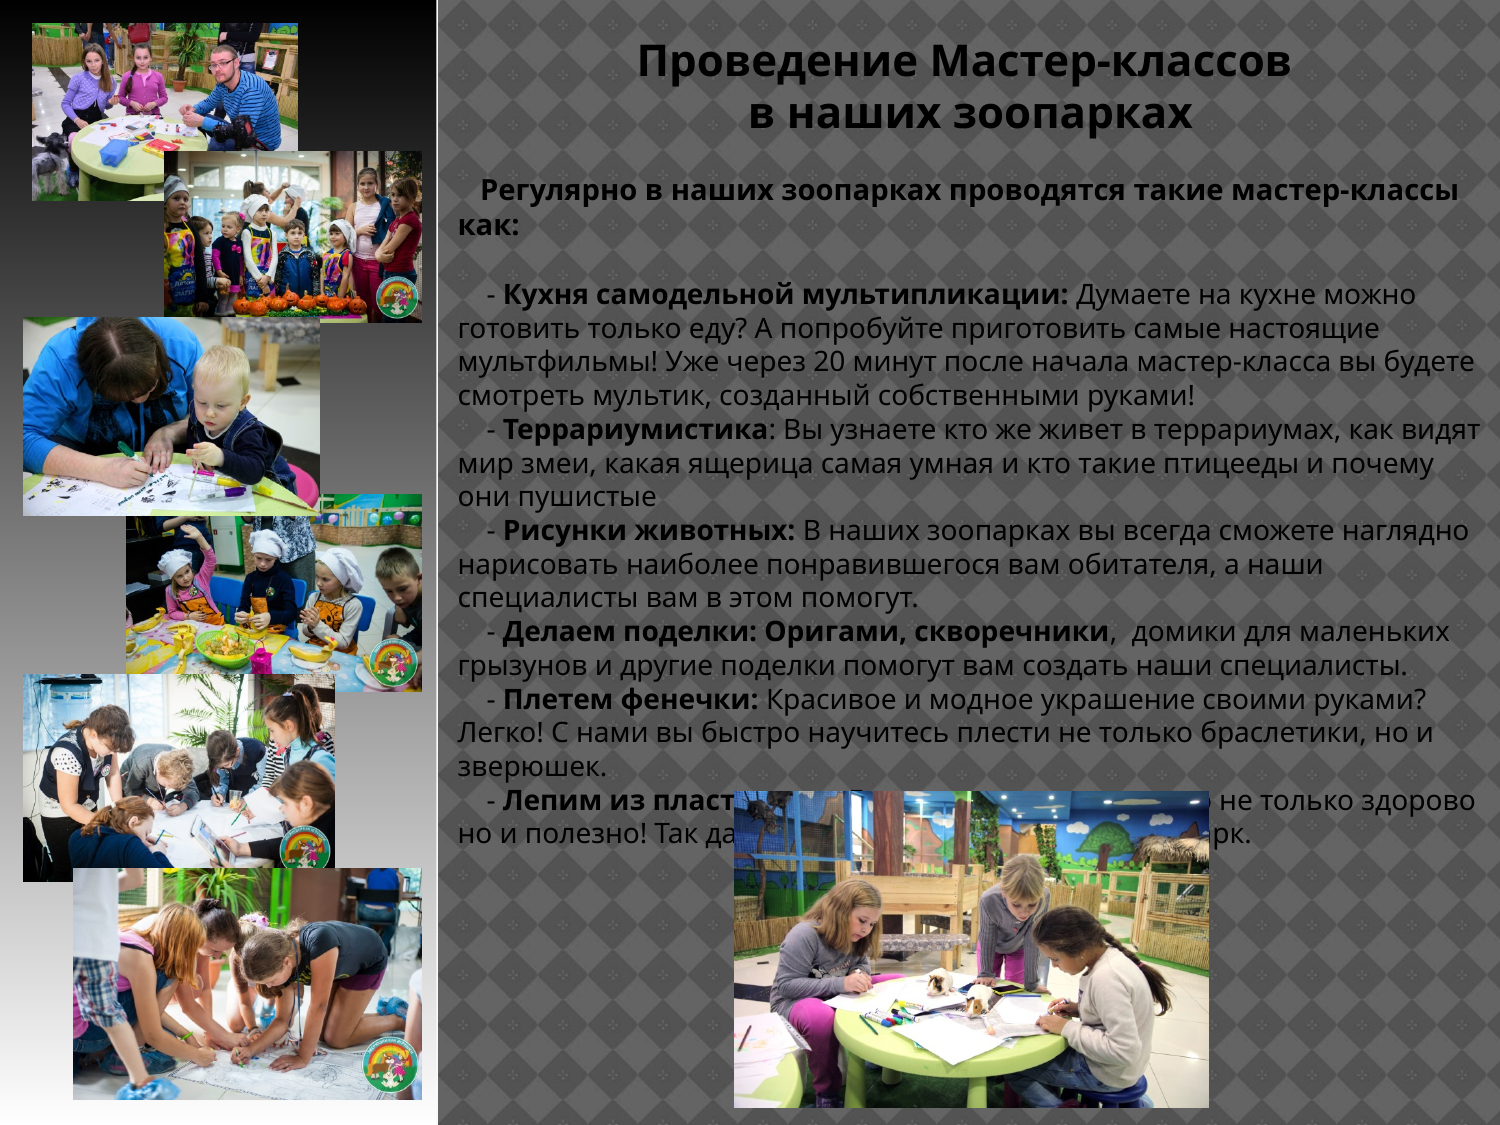

Проведение Мастер-классов
в наших зоопарках
 Регулярно в наших зоопарках проводятся такие мастер-классы как:
 - Кухня самодельной мультипликации: Думаете на кухне можно готовить только еду? А попробуйте приготовить самые настоящие мультфильмы! Уже через 20 минут после начала мастер-класса вы будете смотреть мультик, созданный собственными руками!
 - Террариумистика: Вы узнаете кто же живет в террариумах, как видят мир змеи, какая ящерица самая умная и кто такие птицееды и почему они пушистые
 - Рисунки животных: В наших зоопарках вы всегда сможете наглядно нарисовать наиболее понравившегося вам обитателя, а наши специалисты вам в этом помогут.
 - Делаем поделки: Оригами, скворечники, домики для маленьких грызунов и другие поделки помогут вам создать наши специалисты.
 - Плетем фенечки: Красивое и модное украшение своими руками? Легко! С нами вы быстро научитесь плести не только браслетики, но и зверюшек.
 - Лепим из пластилина: Лепить из пластилина, это не только здорово но и полезно! Так давайте создавать свой яркий зоопарк.